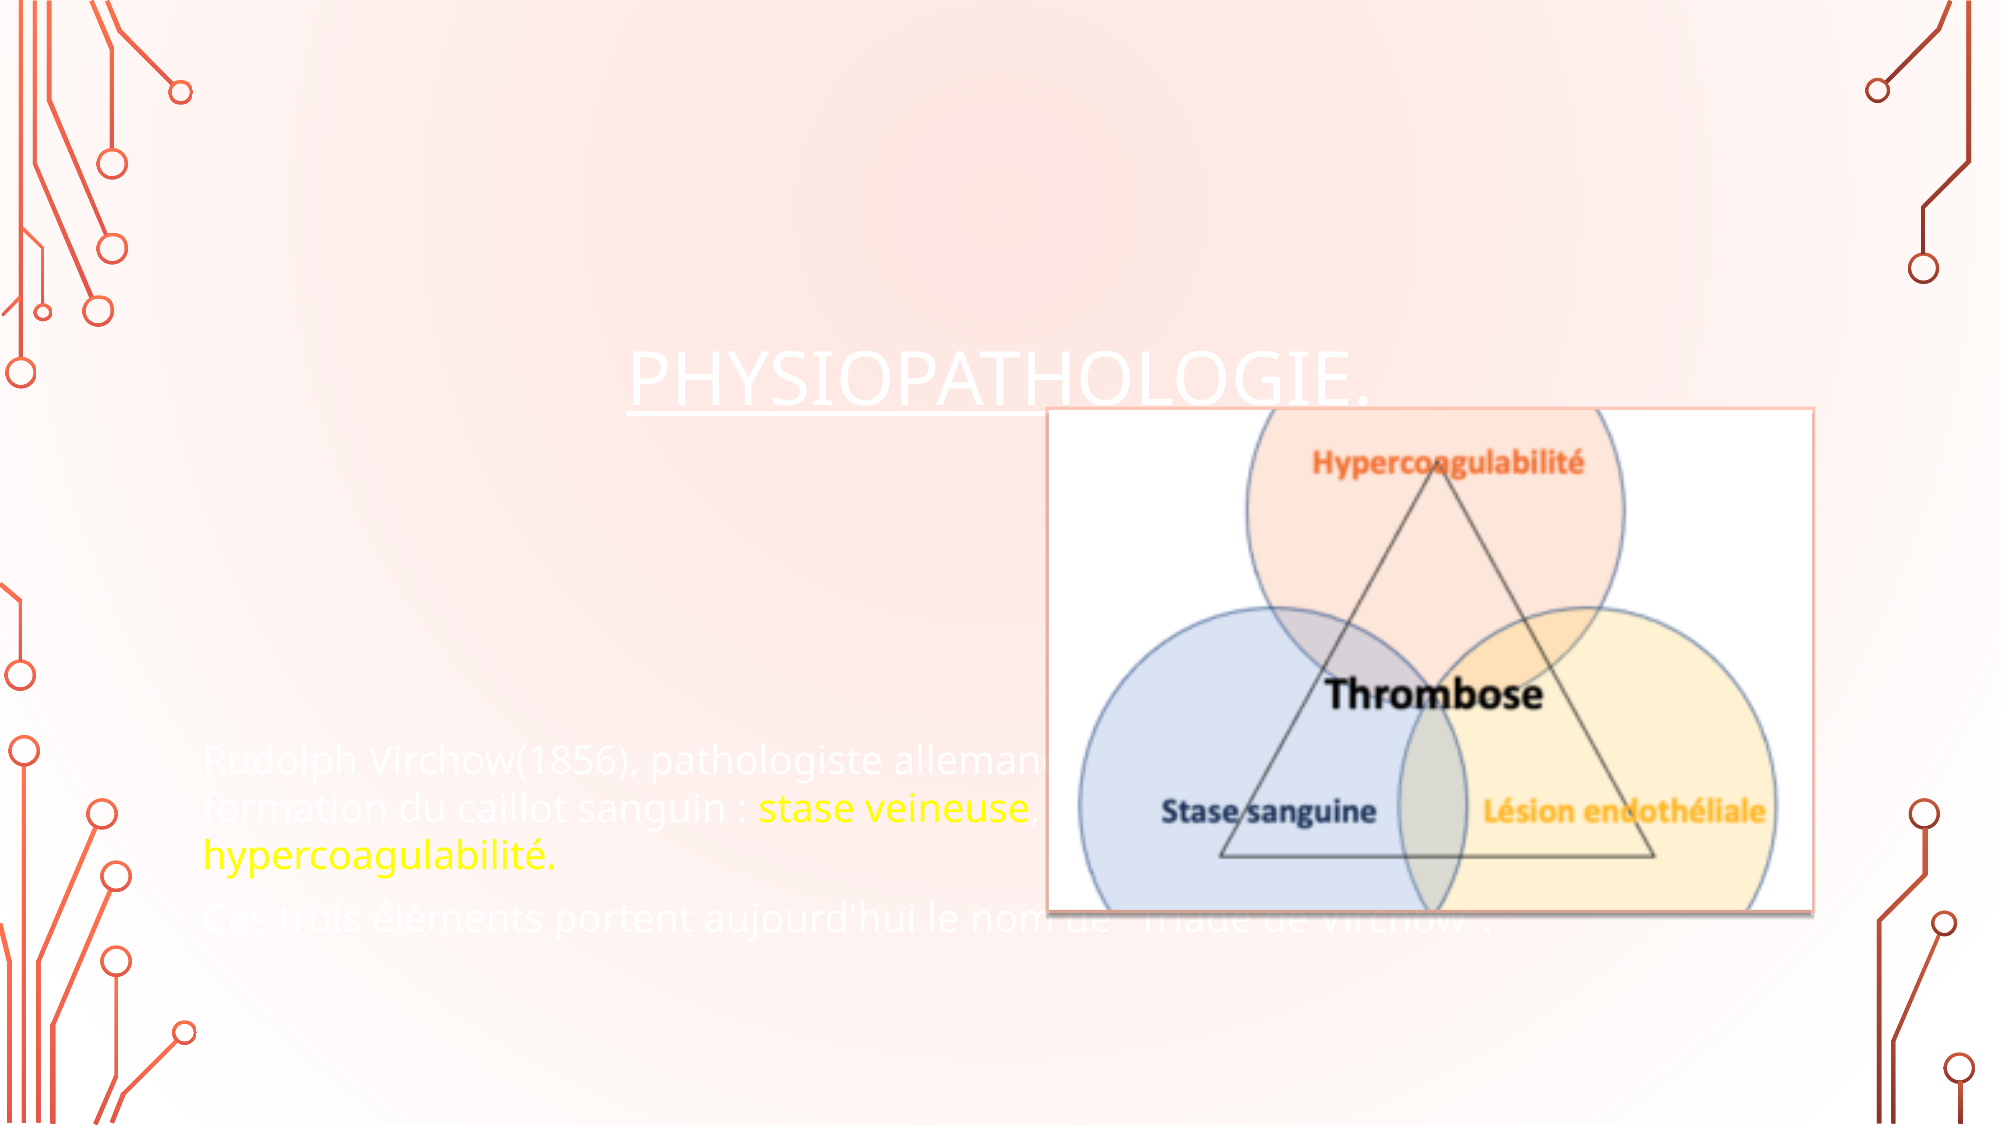

# Physiopathologie.
Rudolph Virchow(1856), pathologiste allemand, caractérise les facteurs favorisant la formation du caillot sanguin : stase veineuse, altération de la paroi vasculaire et hypercoagulabilité.
Ces trois éléments portent aujourd'hui le nom de “Triade de Virchow”.